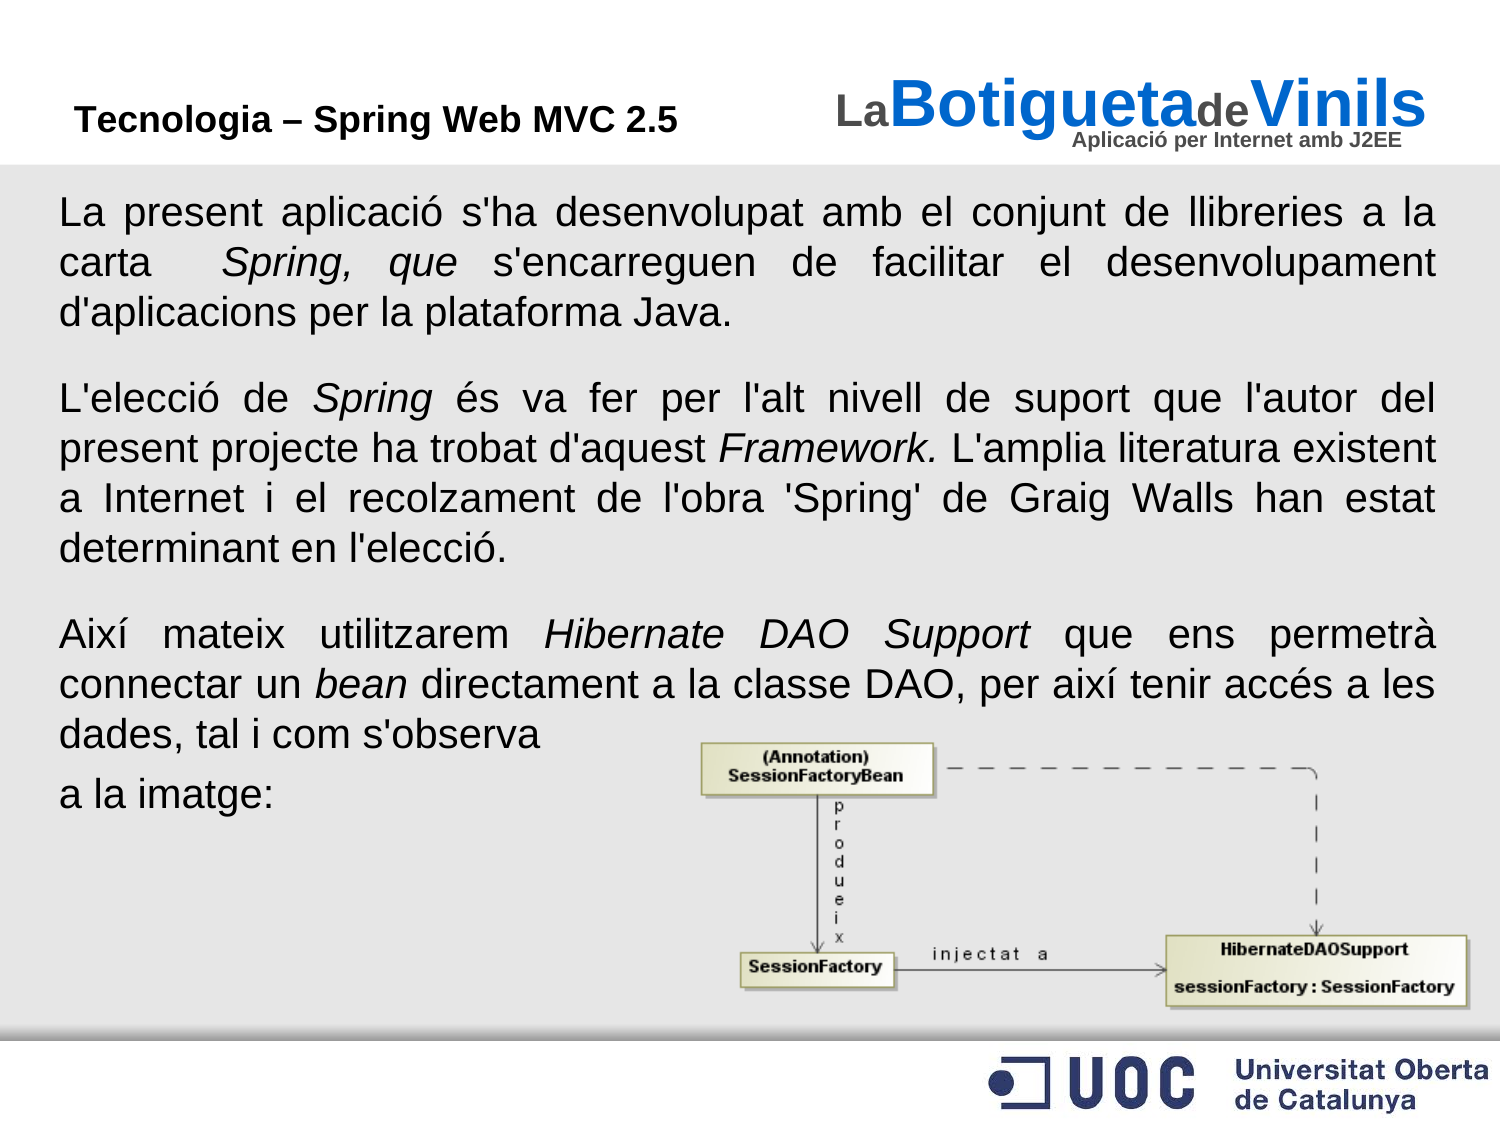

LaBotiguetadeVinils
Tecnologia – Spring Web MVC 2.5
Aplicació per Internet amb J2EE
# La present aplicació s'ha desenvolupat amb el conjunt de llibreries a la carta Spring, que s'encarreguen de facilitar el desenvolupament d'aplicacions per la plataforma Java.
L'elecció de Spring és va fer per l'alt nivell de suport que l'autor del present projecte ha trobat d'aquest Framework. L'amplia literatura existent a Internet i el recolzament de l'obra 'Spring' de Graig Walls han estat determinant en l'elecció.
Així mateix utilitzarem Hibernate DAO Support que ens permetrà connectar un bean directament a la classe DAO, per així tenir accés a les dades, tal i com s'observa
a la imatge:
Here comes your footer